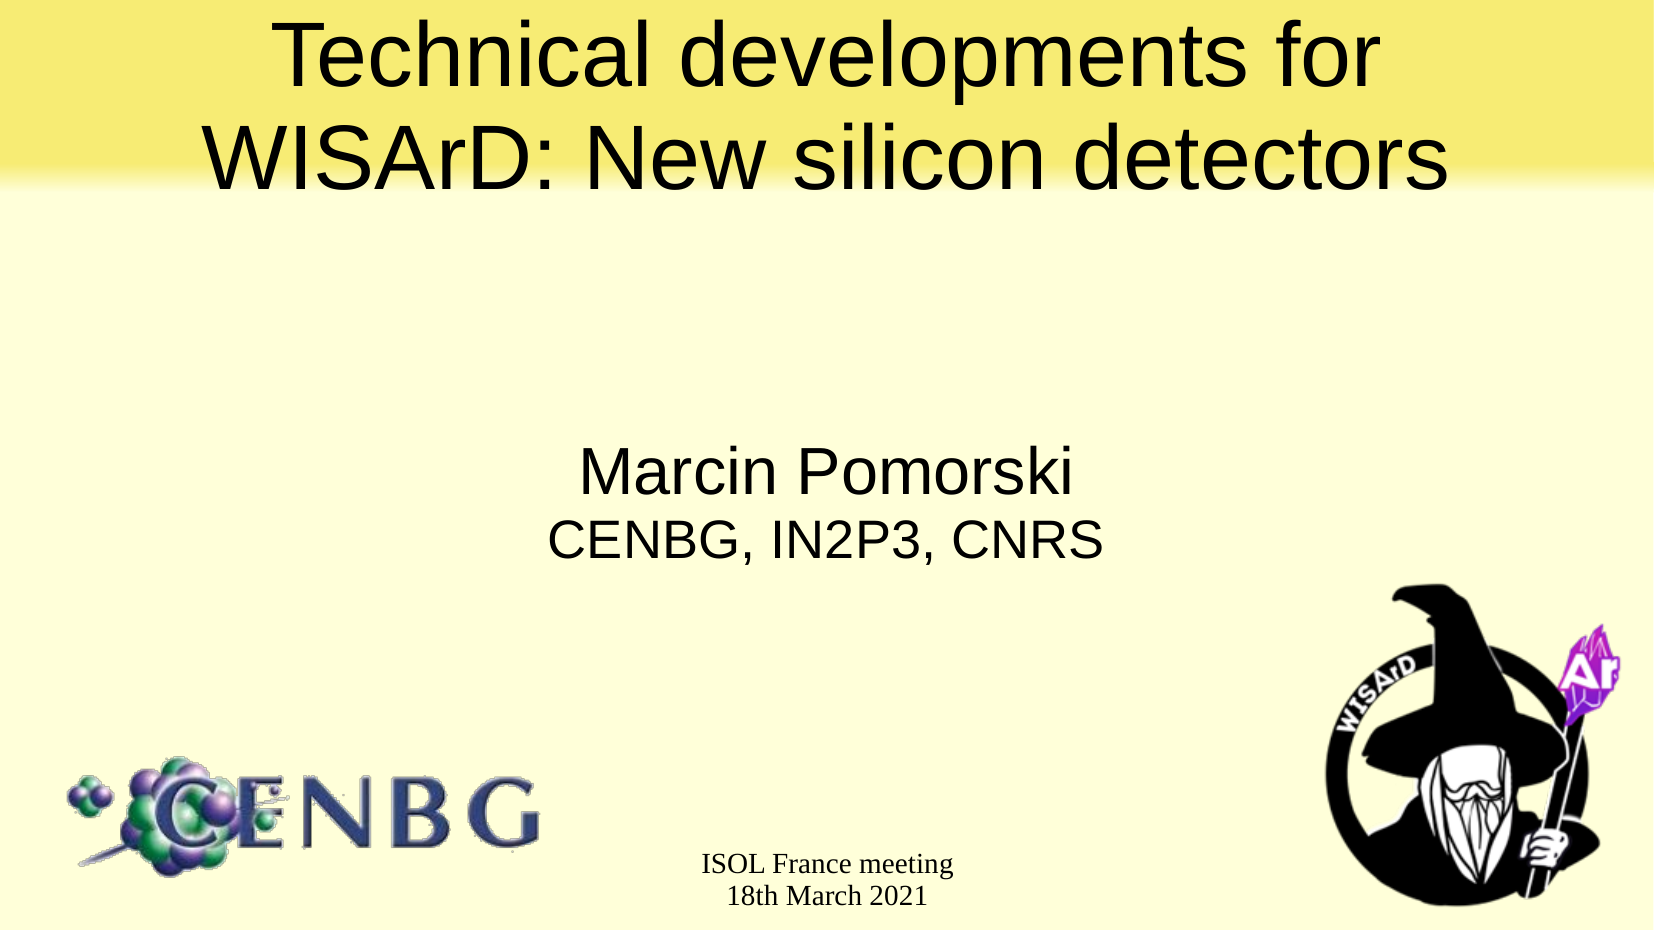

# Technical developments for WISArD: New silicon detectors
Marcin Pomorski
CENBG, IN2P3, CNRS